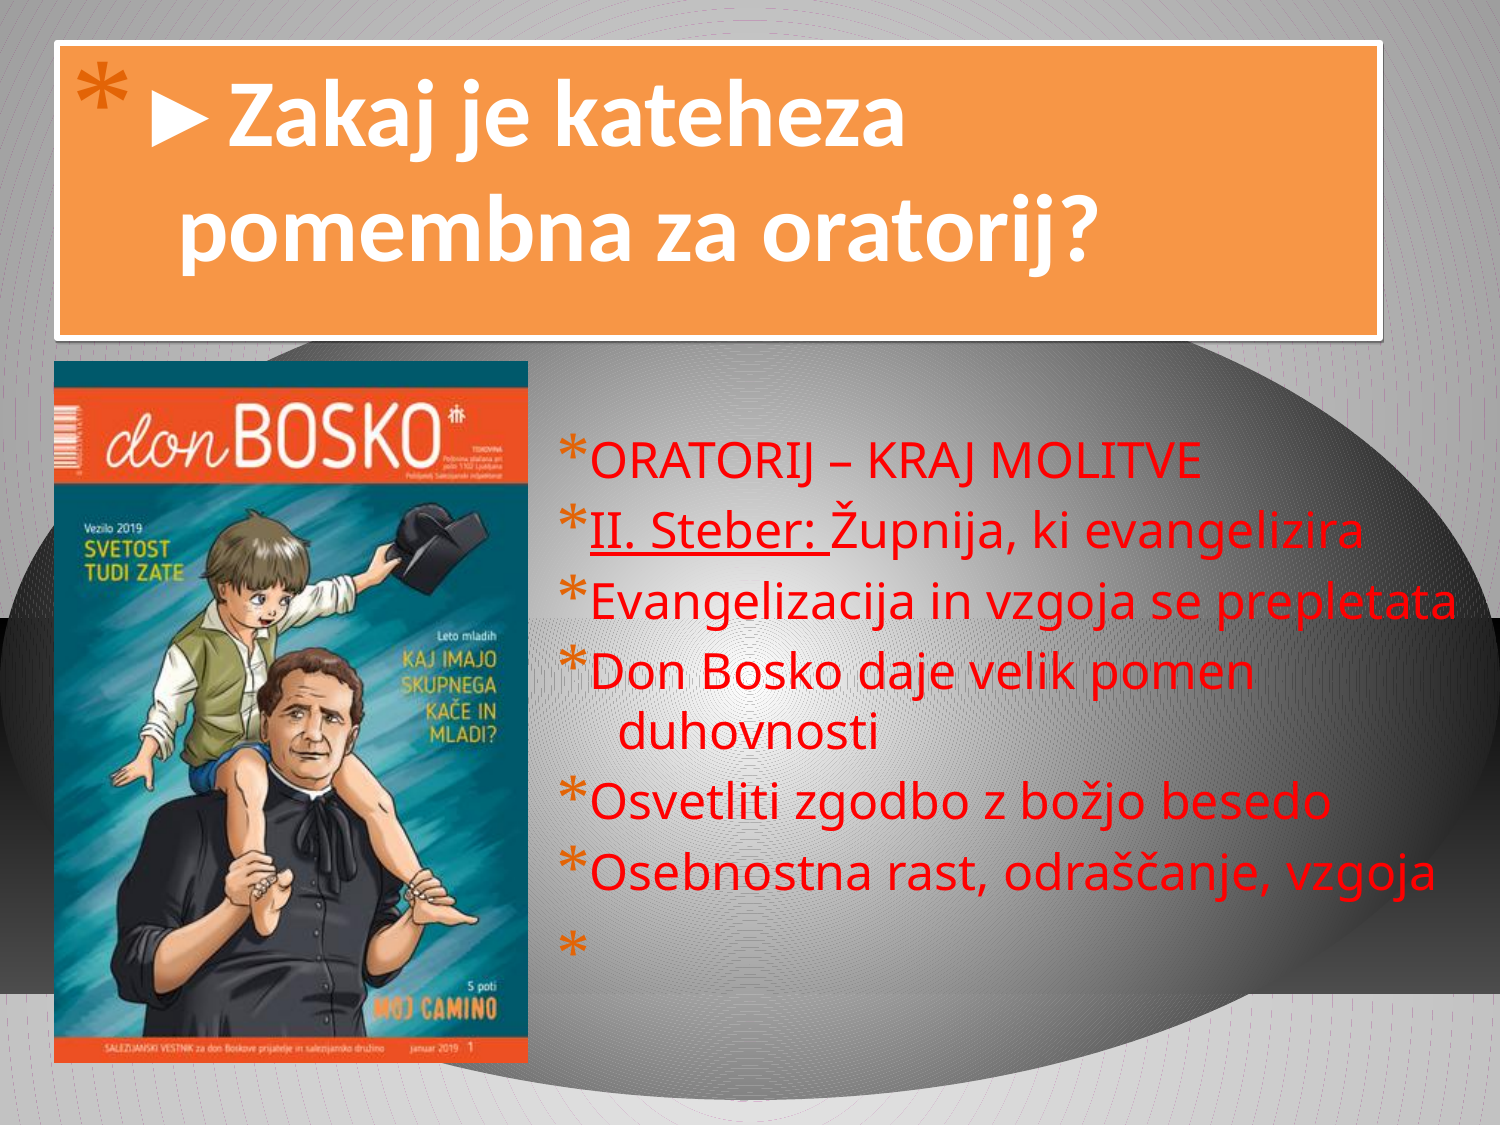

# ►Zakaj je kateheza pomembna za oratorij?
ORATORIJ – KRAJ MOLITVE
II. Steber: Župnija, ki evangelizira
Evangelizacija in vzgoja se prepletata
Don Bosko daje velik pomen duhovnosti
Osvetliti zgodbo z božjo besedo
Osebnostna rast, odraščanje, vzgoja